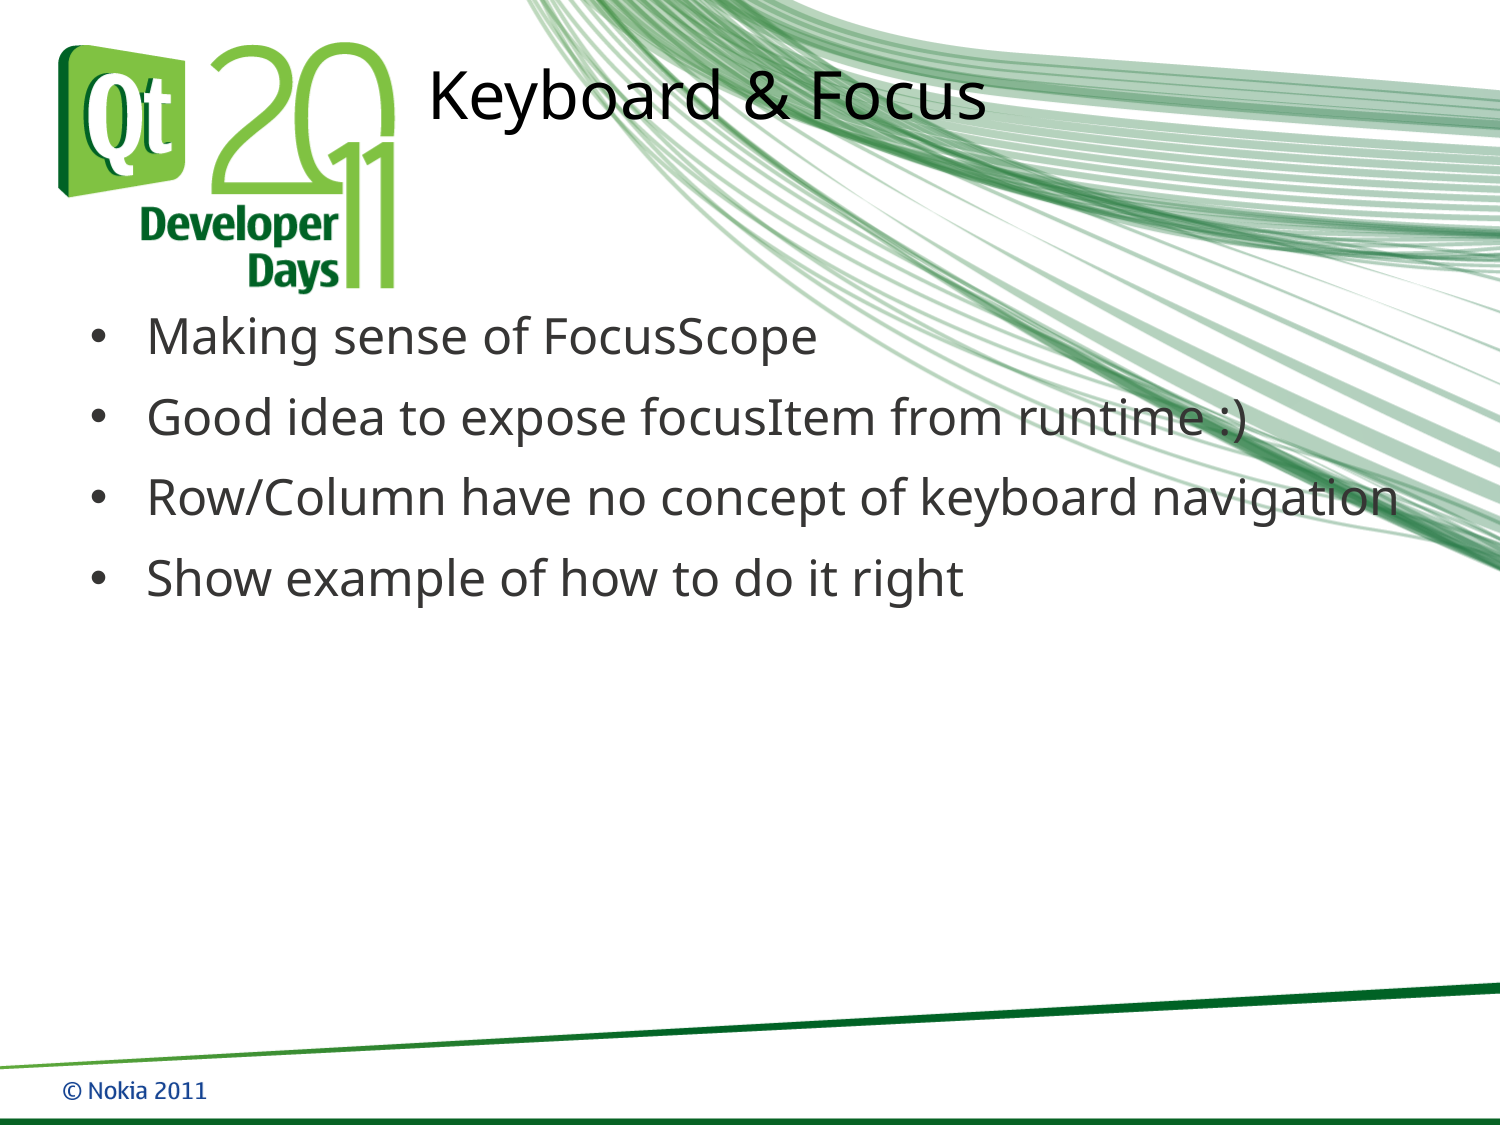

# Keyboard & Focus
Making sense of FocusScope
Good idea to expose focusItem from runtime :)
Row/Column have no concept of keyboard navigation
Show example of how to do it right